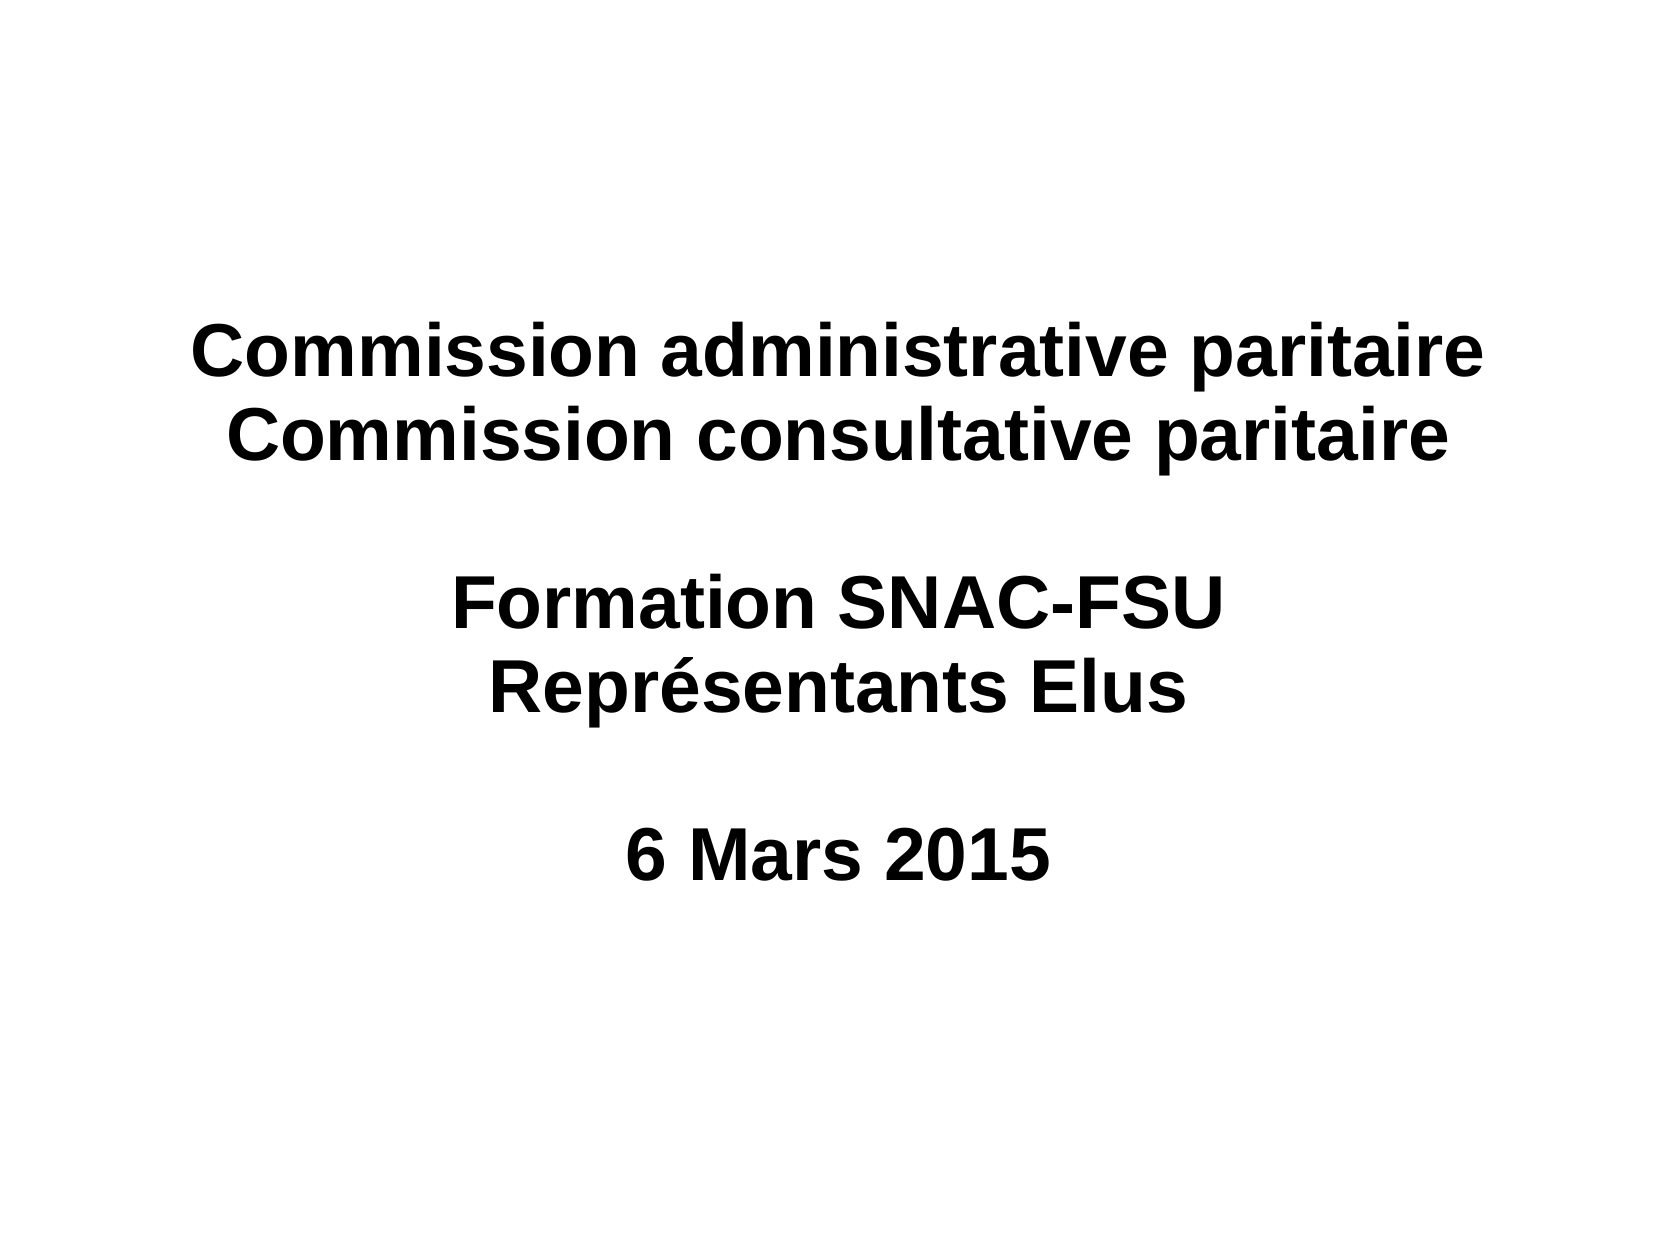

# Commission administrative paritaire
Commission consultative paritaire
Formation SNAC-FSU
Représentants Elus
6 Mars 2015